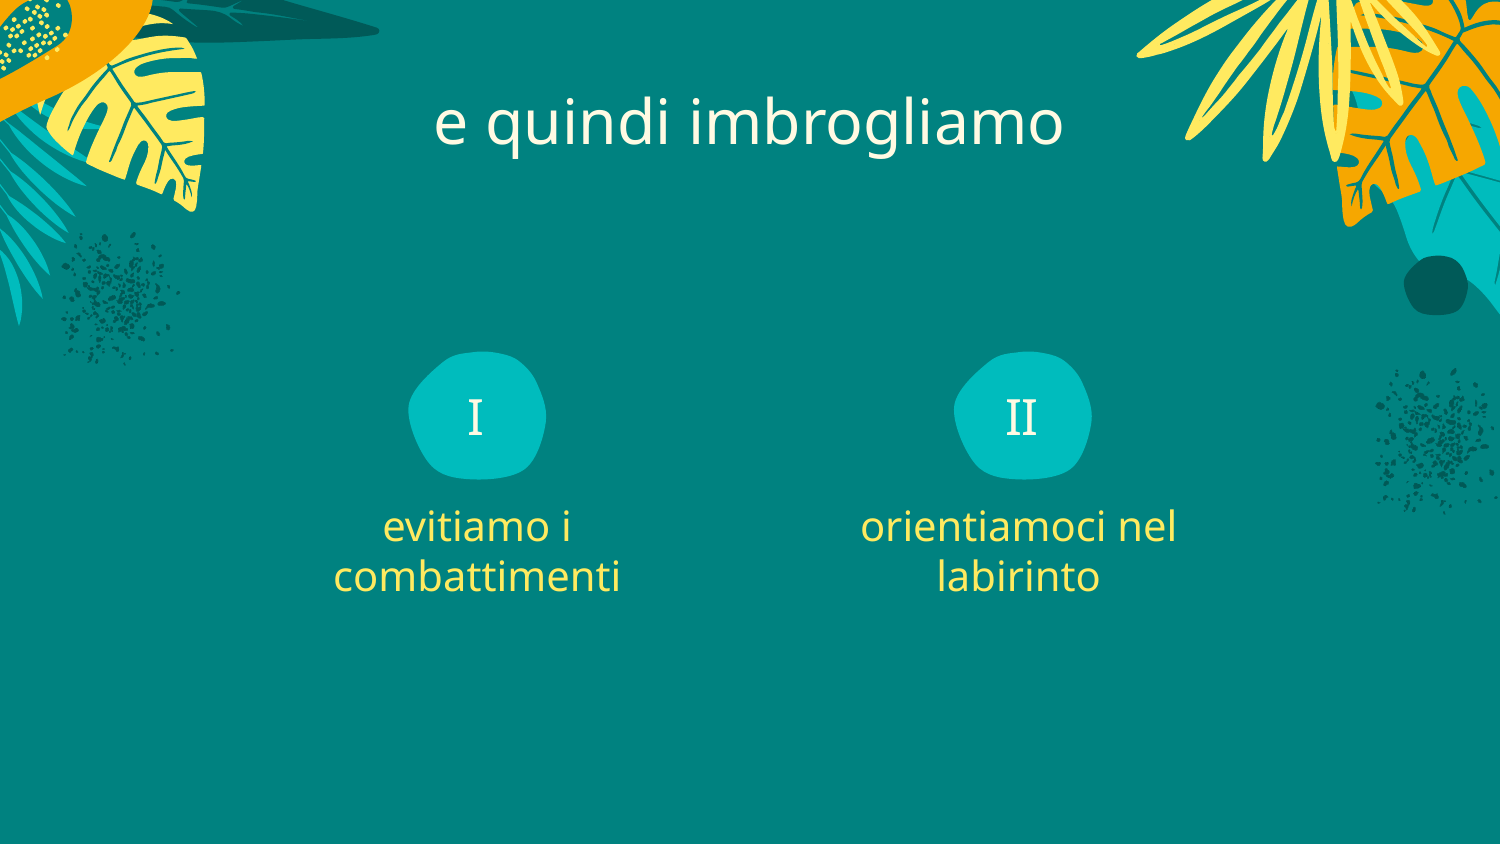

# e quindi imbrogliamo
I
evitiamo i combattimenti
II
orientiamoci nel labirinto